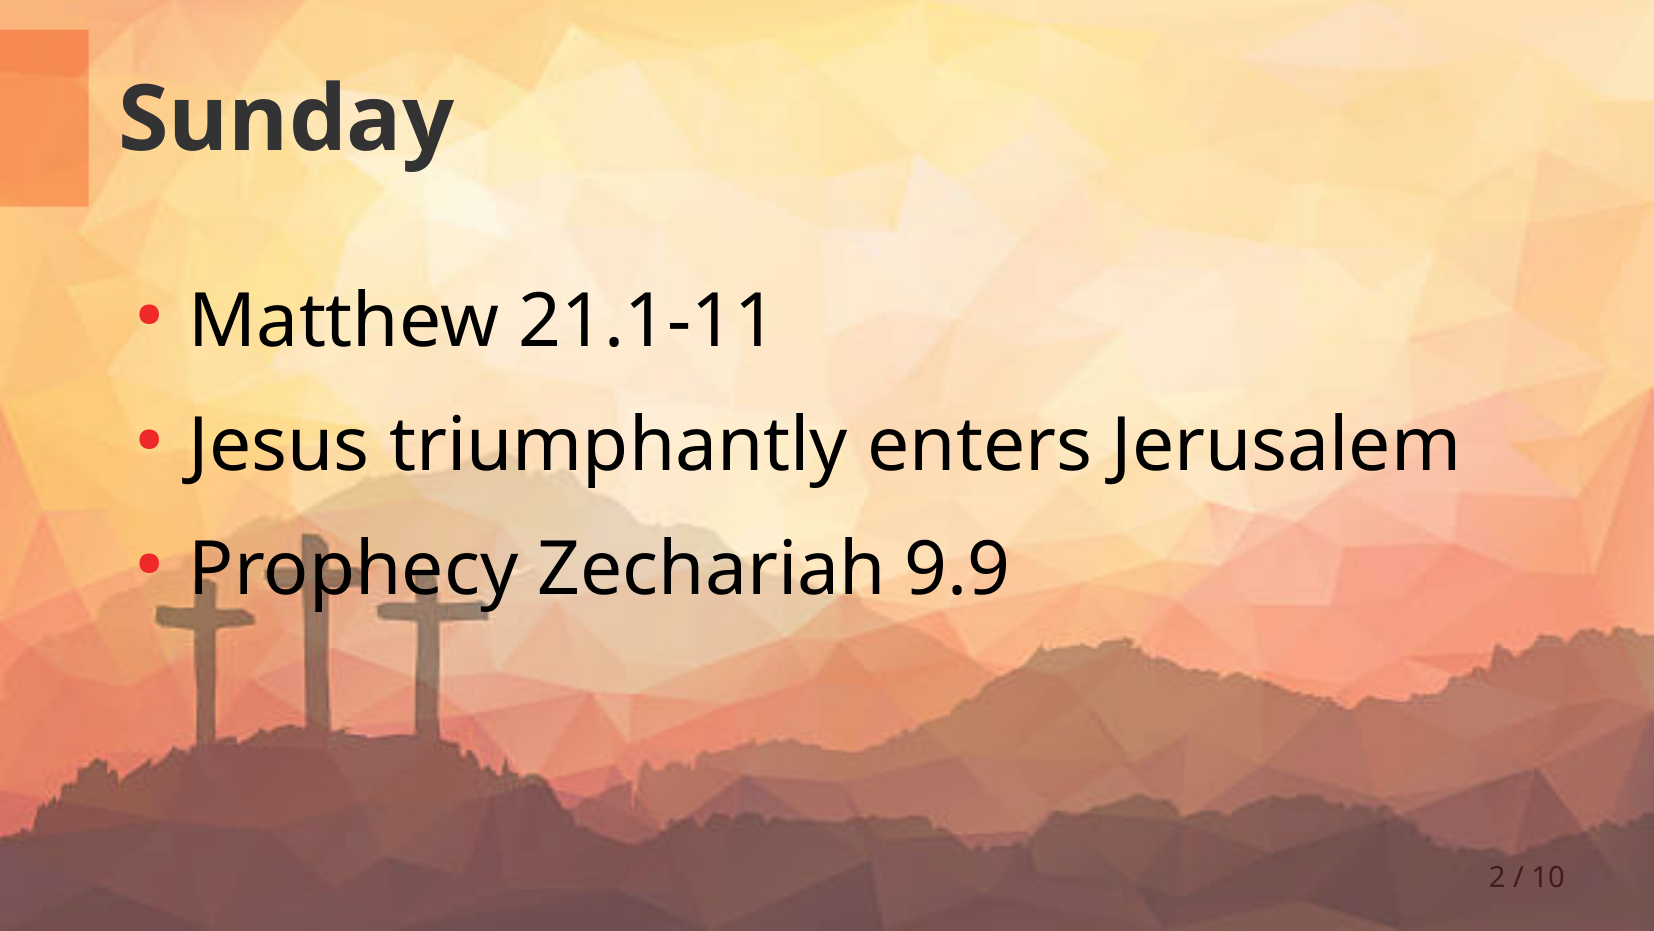

# Sunday
Matthew 21.1-11
Jesus triumphantly enters Jerusalem
Prophecy Zechariah 9.9
2